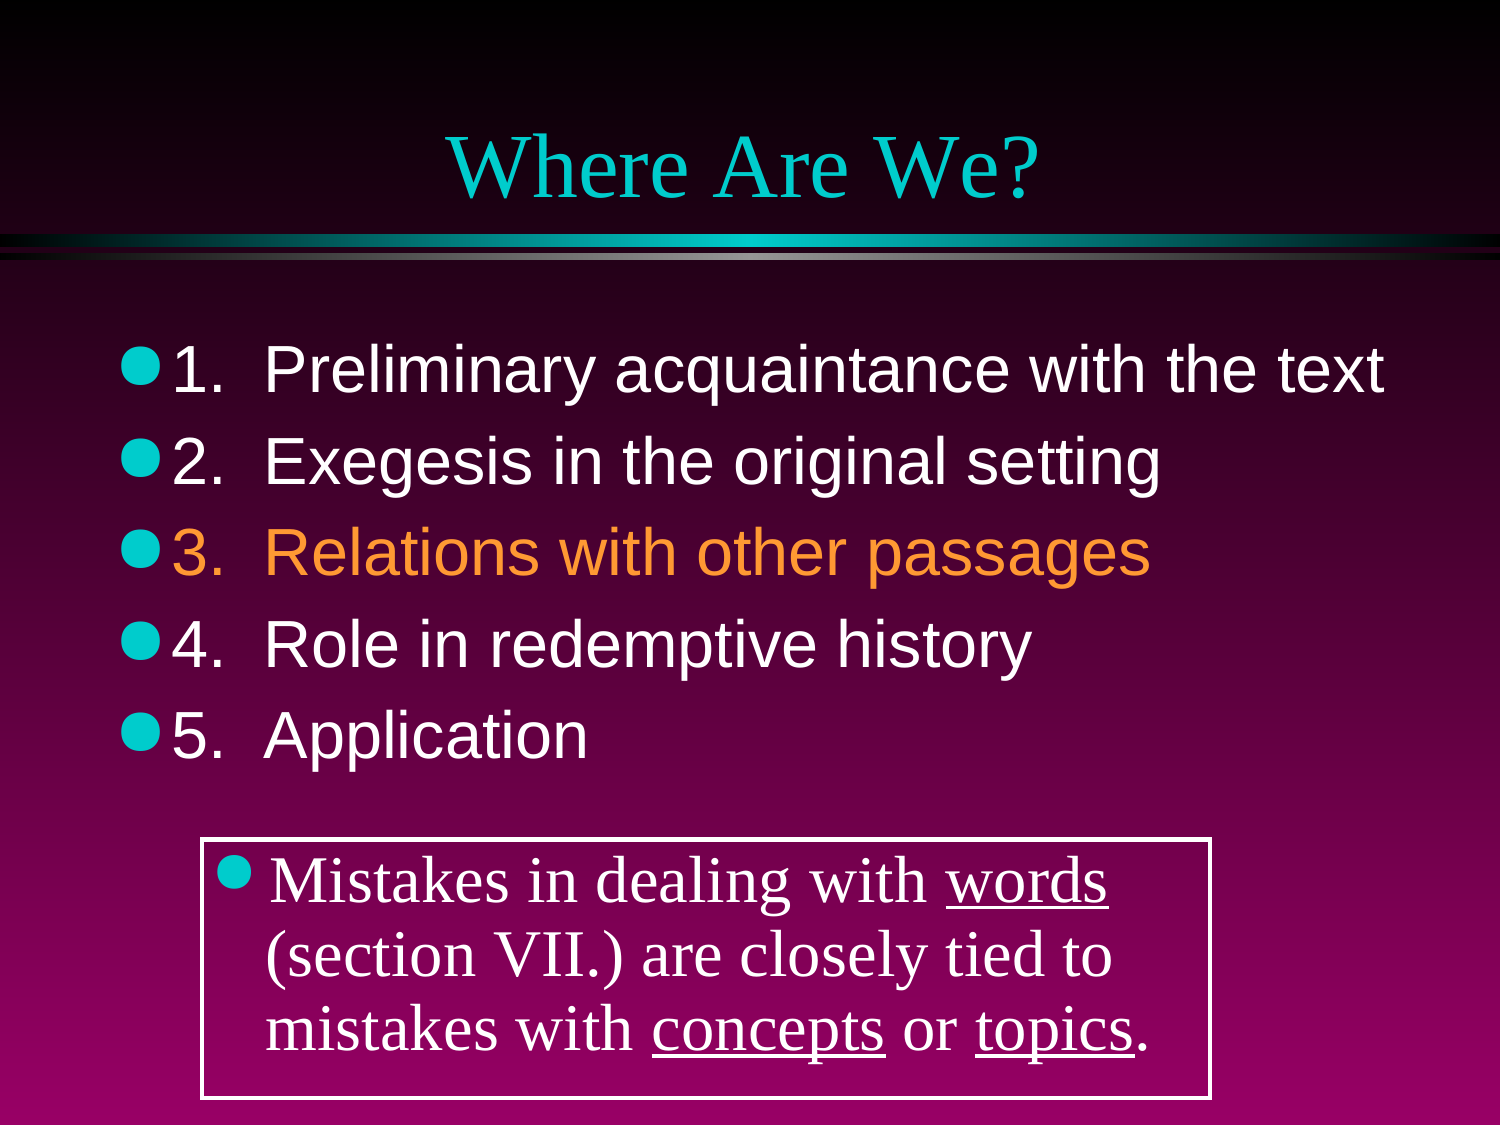

# Where Are We?
1. Preliminary acquaintance with the text
2. Exegesis in the original setting
3. Relations with other passages
4. Role in redemptive history
5. Application
 Mistakes in dealing with words
 (section VII.) are closely tied to
 mistakes with concepts or topics.